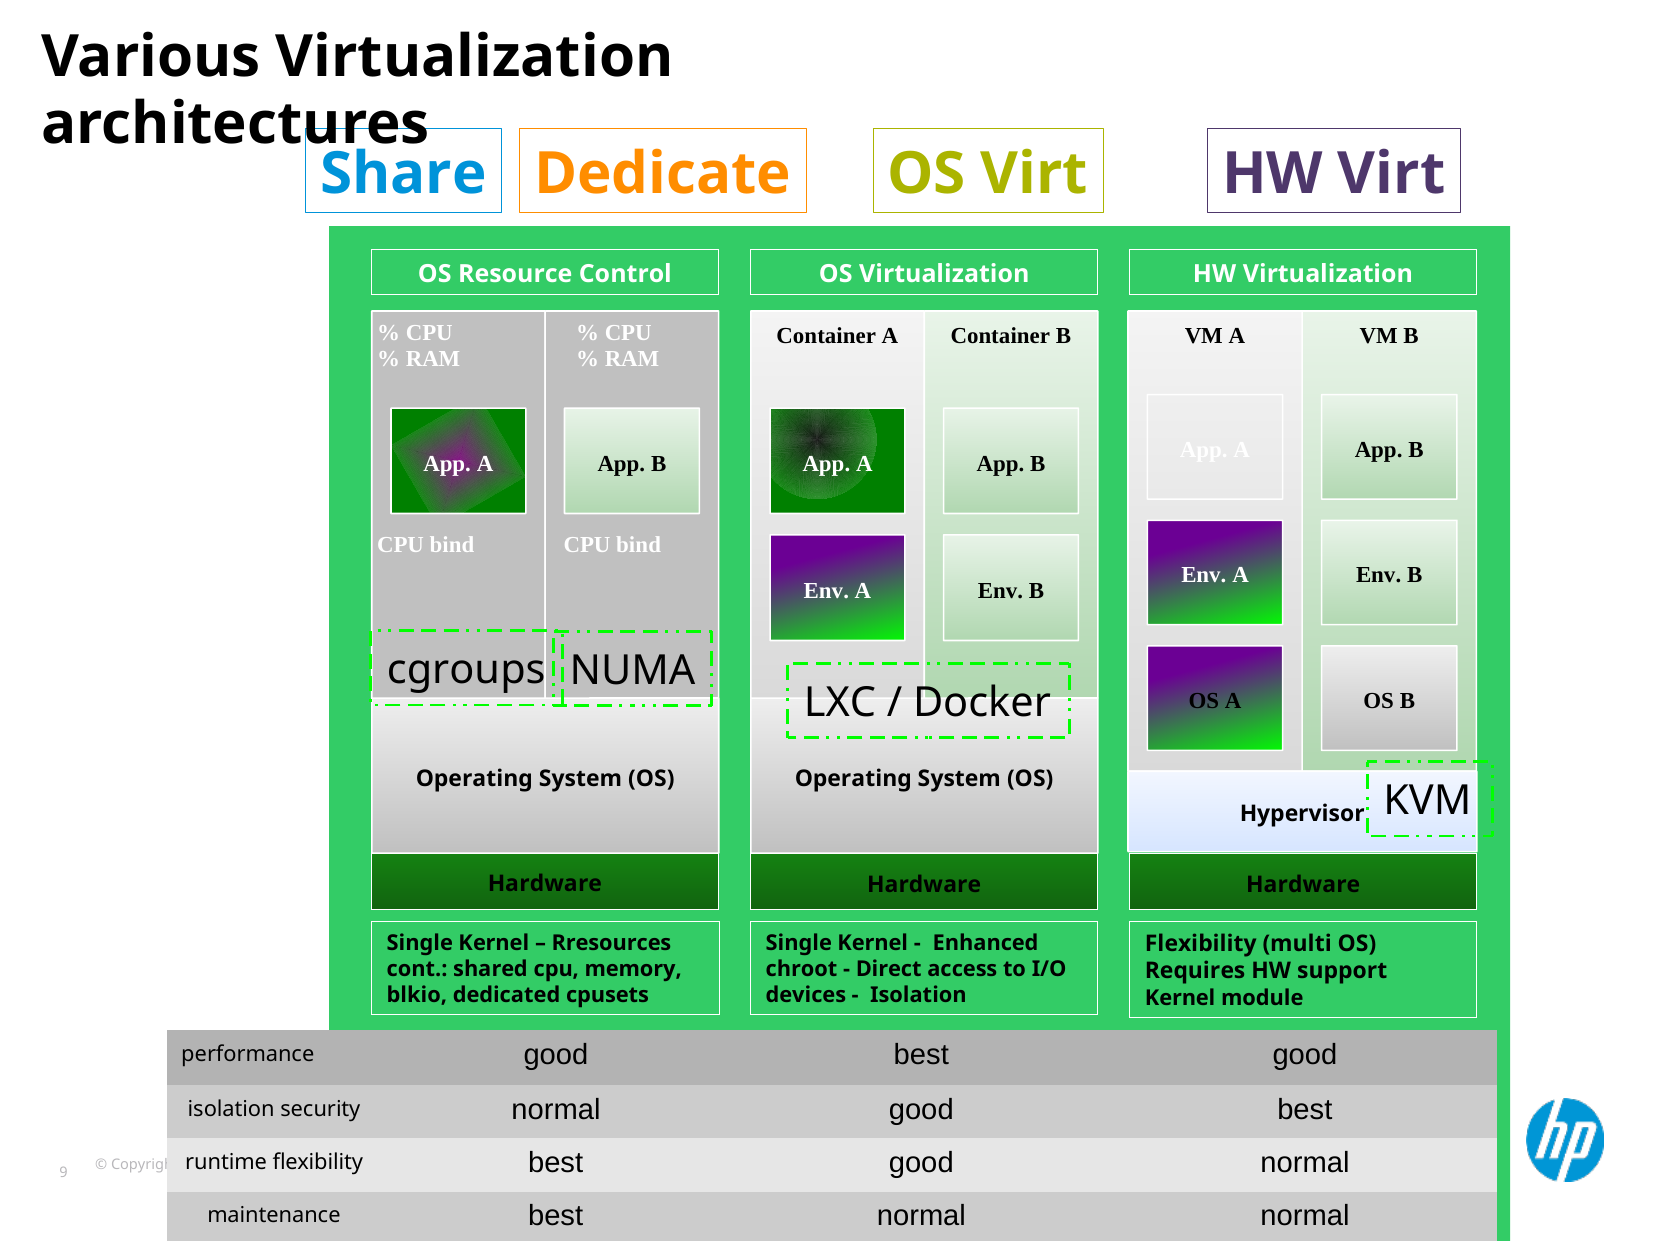

# Various Virtualization architectures
Share
Dedicate
OS Virt
HW Virt
OS Resource Control
OS Virtualization
HW Virtualization
Container A
Container B
VM A
VM B
% CPU
% RAM
% CPU
% RAM
App. A
App. B
App. A
App. B
App. A
App. B
Env. A
Env. B
CPU bind
CPU bind
Env. A
Env. B
OS A
OS B
Operating System (OS)
Operating System (OS)
Hypervisor
Hardware
Hardware
Hardware
Single Kernel – Rresources cont.: shared cpu, memory, blkio, dedicated cpusets
Single Kernel - Enhanced chroot - Direct access to I/O devices - Isolation
Flexibility (multi OS)
Requires HW support
Kernel module
| performance | good | best | good |
| --- | --- | --- | --- |
| isolation security | normal | good | best |
| runtime flexibility | best | good | normal |
| maintenance | best | normal | normal |
cgroups
NUMA
LXC / Docker
KVM